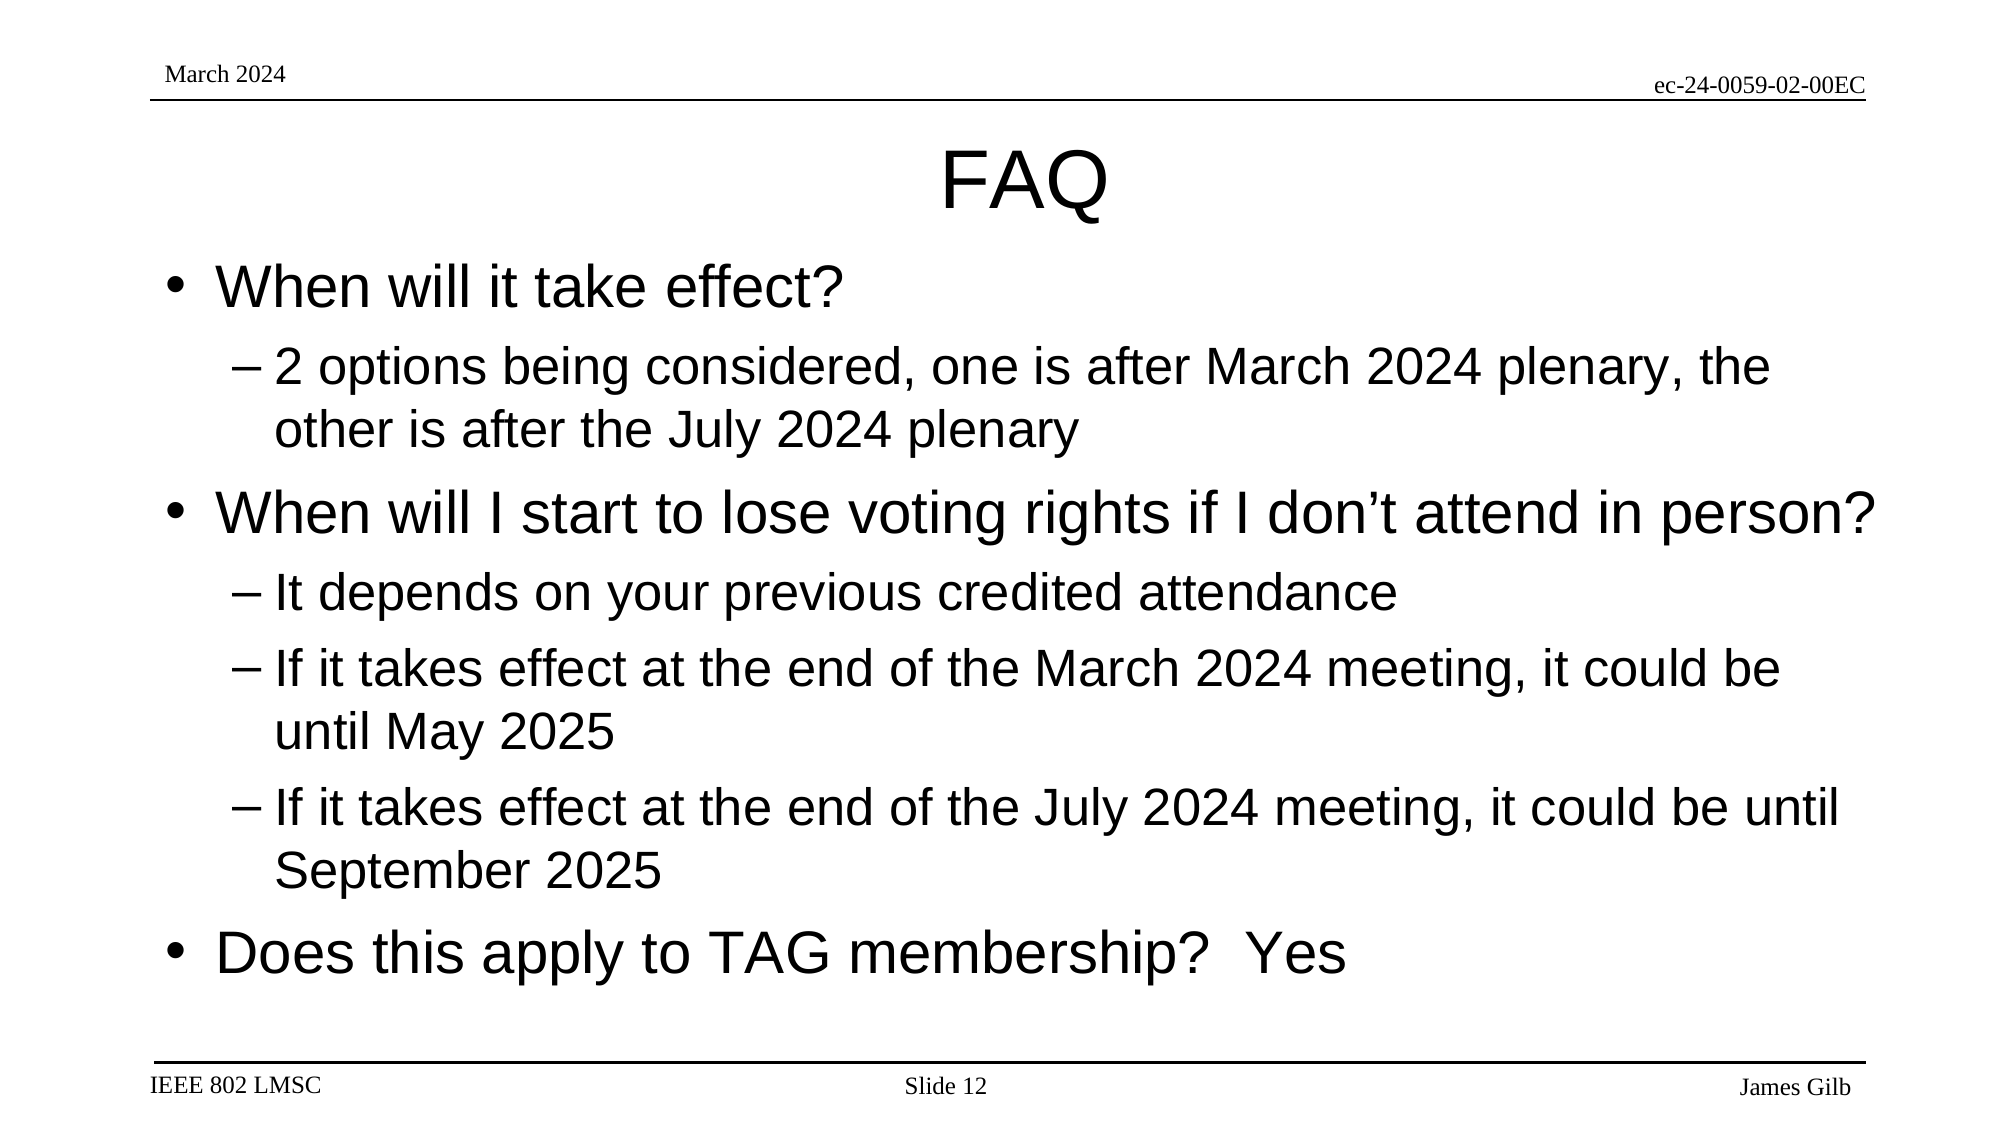

# FAQ
When will it take effect?
2 options being considered, one is after March 2024 plenary, the other is after the July 2024 plenary
When will I start to lose voting rights if I don’t attend in person?
It depends on your previous credited attendance
If it takes effect at the end of the March 2024 meeting, it could be until May 2025
If it takes effect at the end of the July 2024 meeting, it could be until September 2025
Does this apply to TAG membership? Yes
12